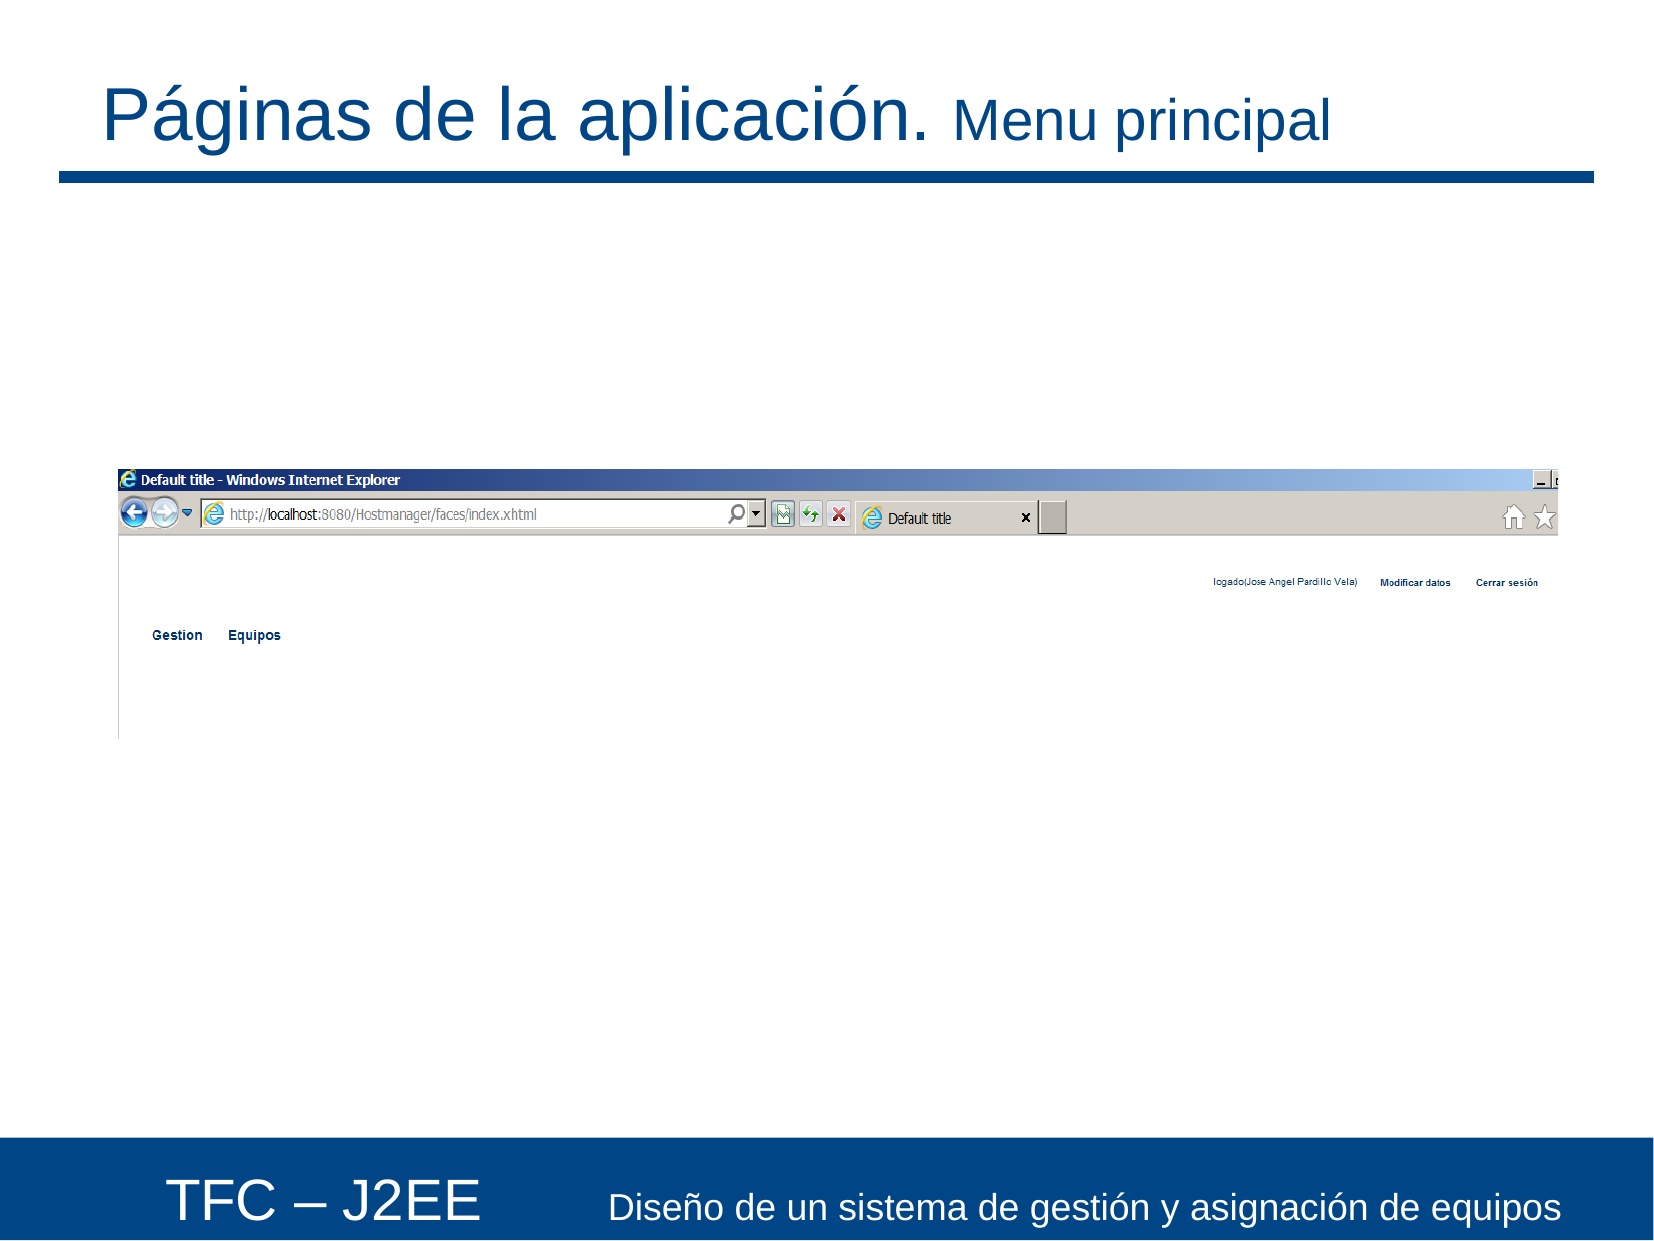

Páginas de la aplicación. Menu principal
# TFC – J2EE		Diseño de un sistema de gestión y asignación de equipos